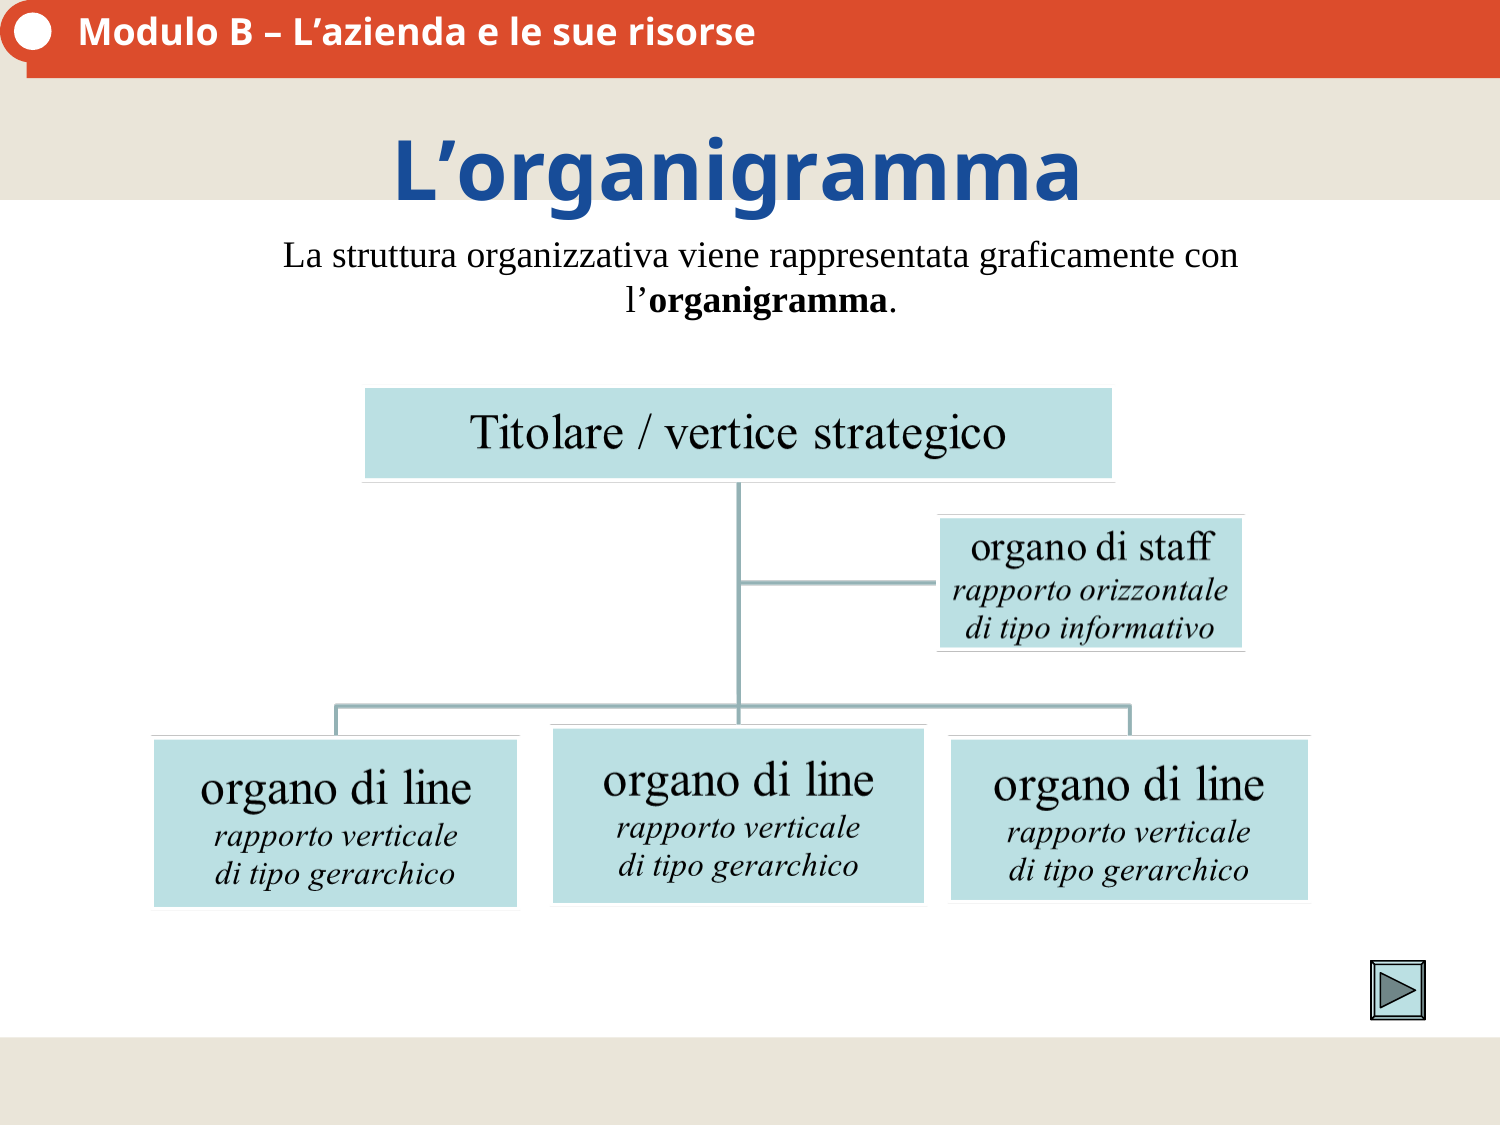

# L’organigramma
La struttura organizzativa viene rappresentata graficamente con l’organigramma.